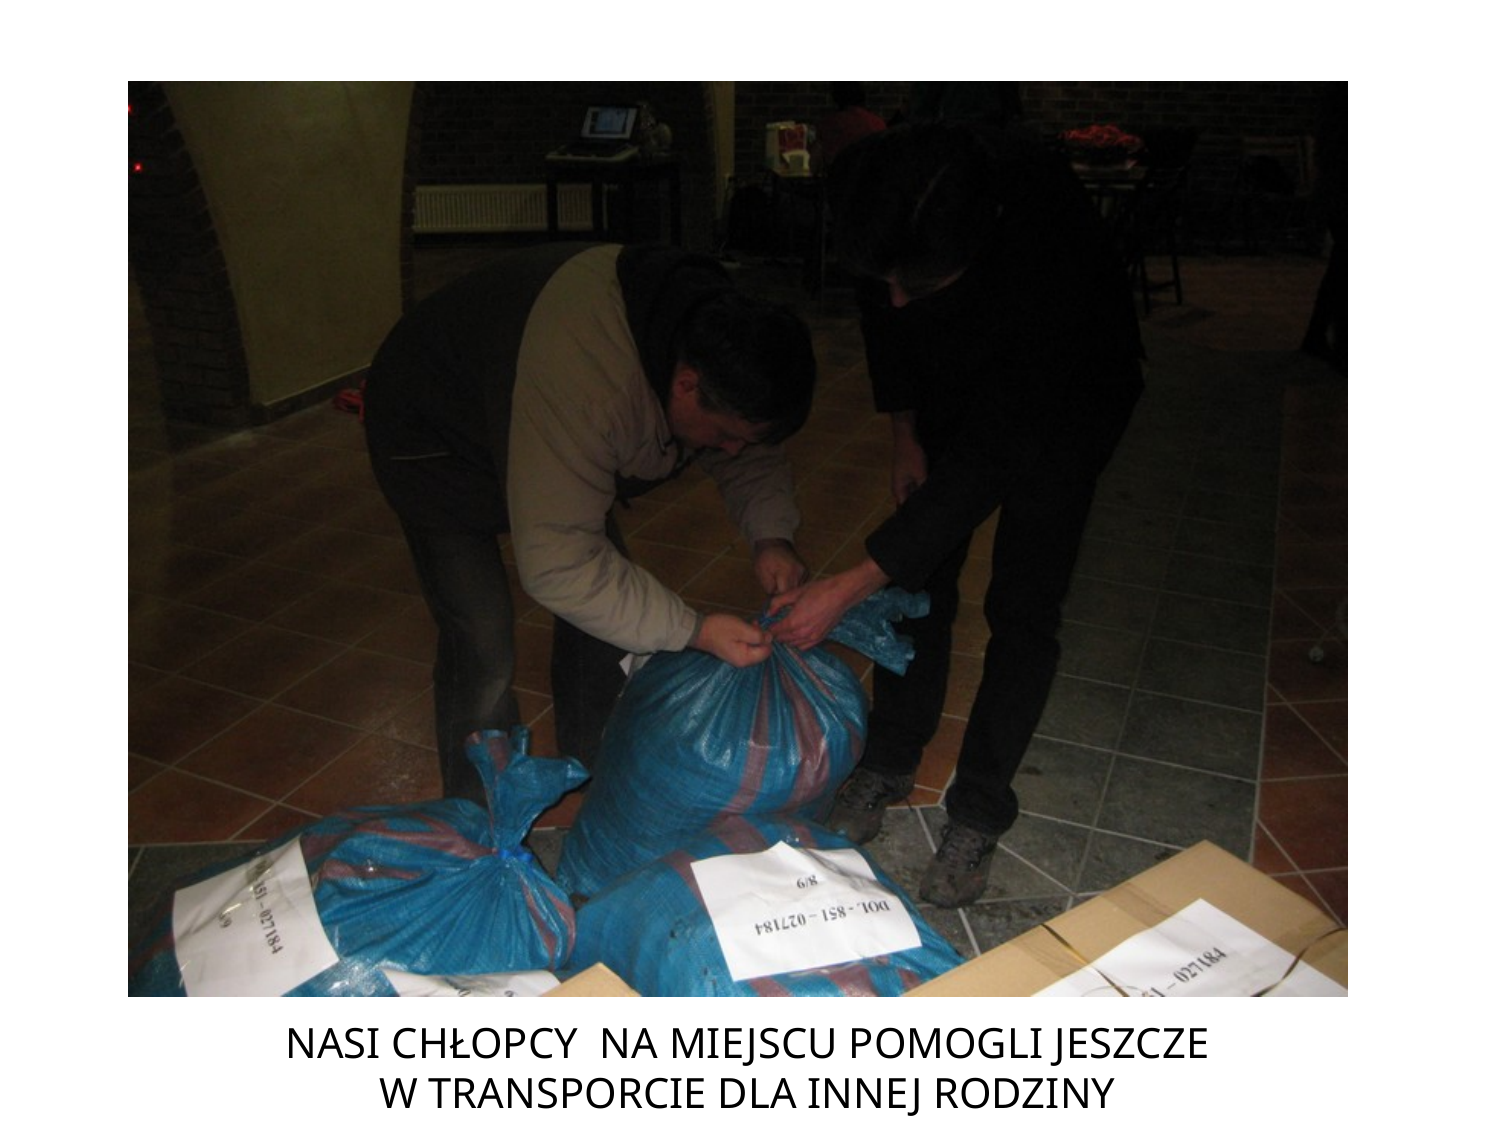

NASI CHŁOPCY NA MIEJSCU POMOGLI JESZCZE
W TRANSPORCIE DLA INNEJ RODZINY